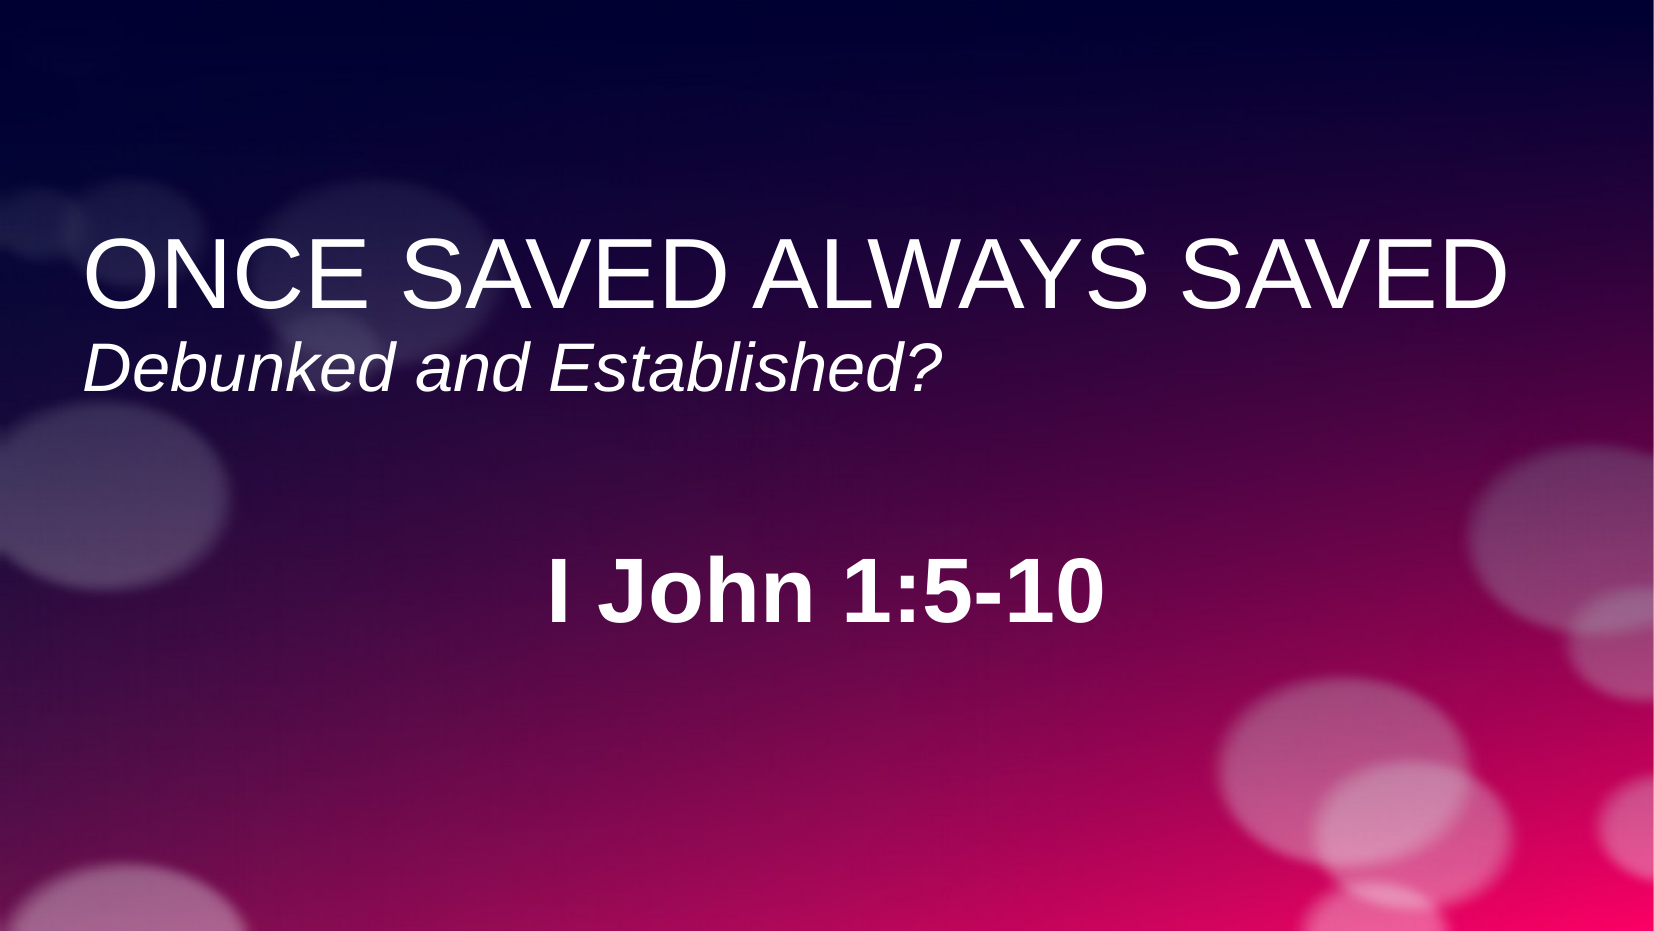

# ONCE SAVED ALWAYS SAVED Debunked and Established?
I John 1:5-10